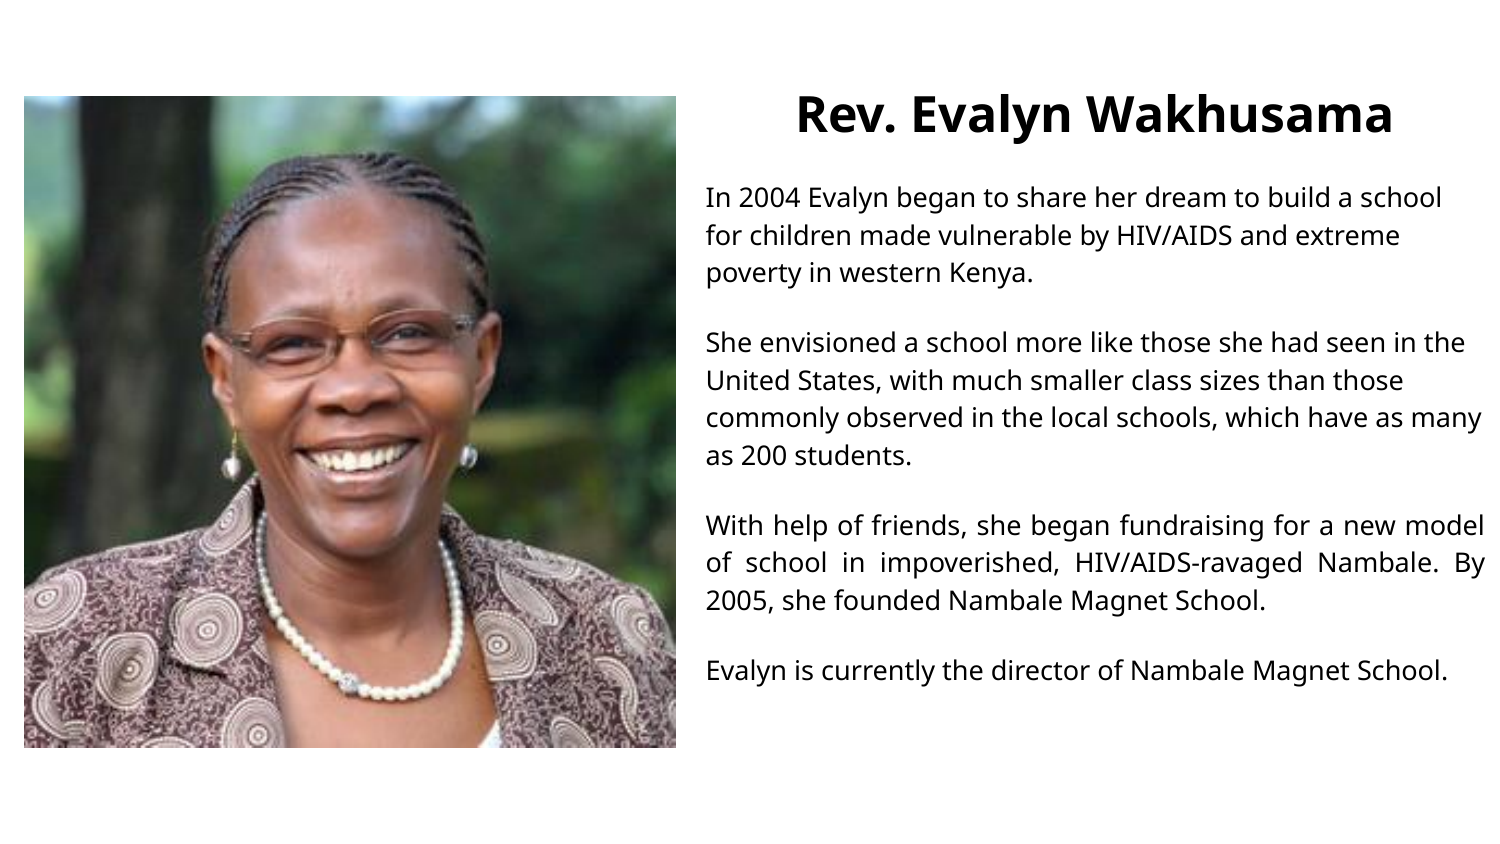

# Rev. Evalyn Wakhusama
In 2004 Evalyn began to share her dream to build a school for children made vulnerable by HIV/AIDS and extreme poverty in western Kenya.
She envisioned a school more like those she had seen in the United States, with much smaller class sizes than those commonly observed in the local schools, which have as many as 200 students.
With help of friends, she began fundraising for a new model of school in impoverished, HIV/AIDS-ravaged Nambale. By 2005, she founded Nambale Magnet School.
Evalyn is currently the director of Nambale Magnet School.